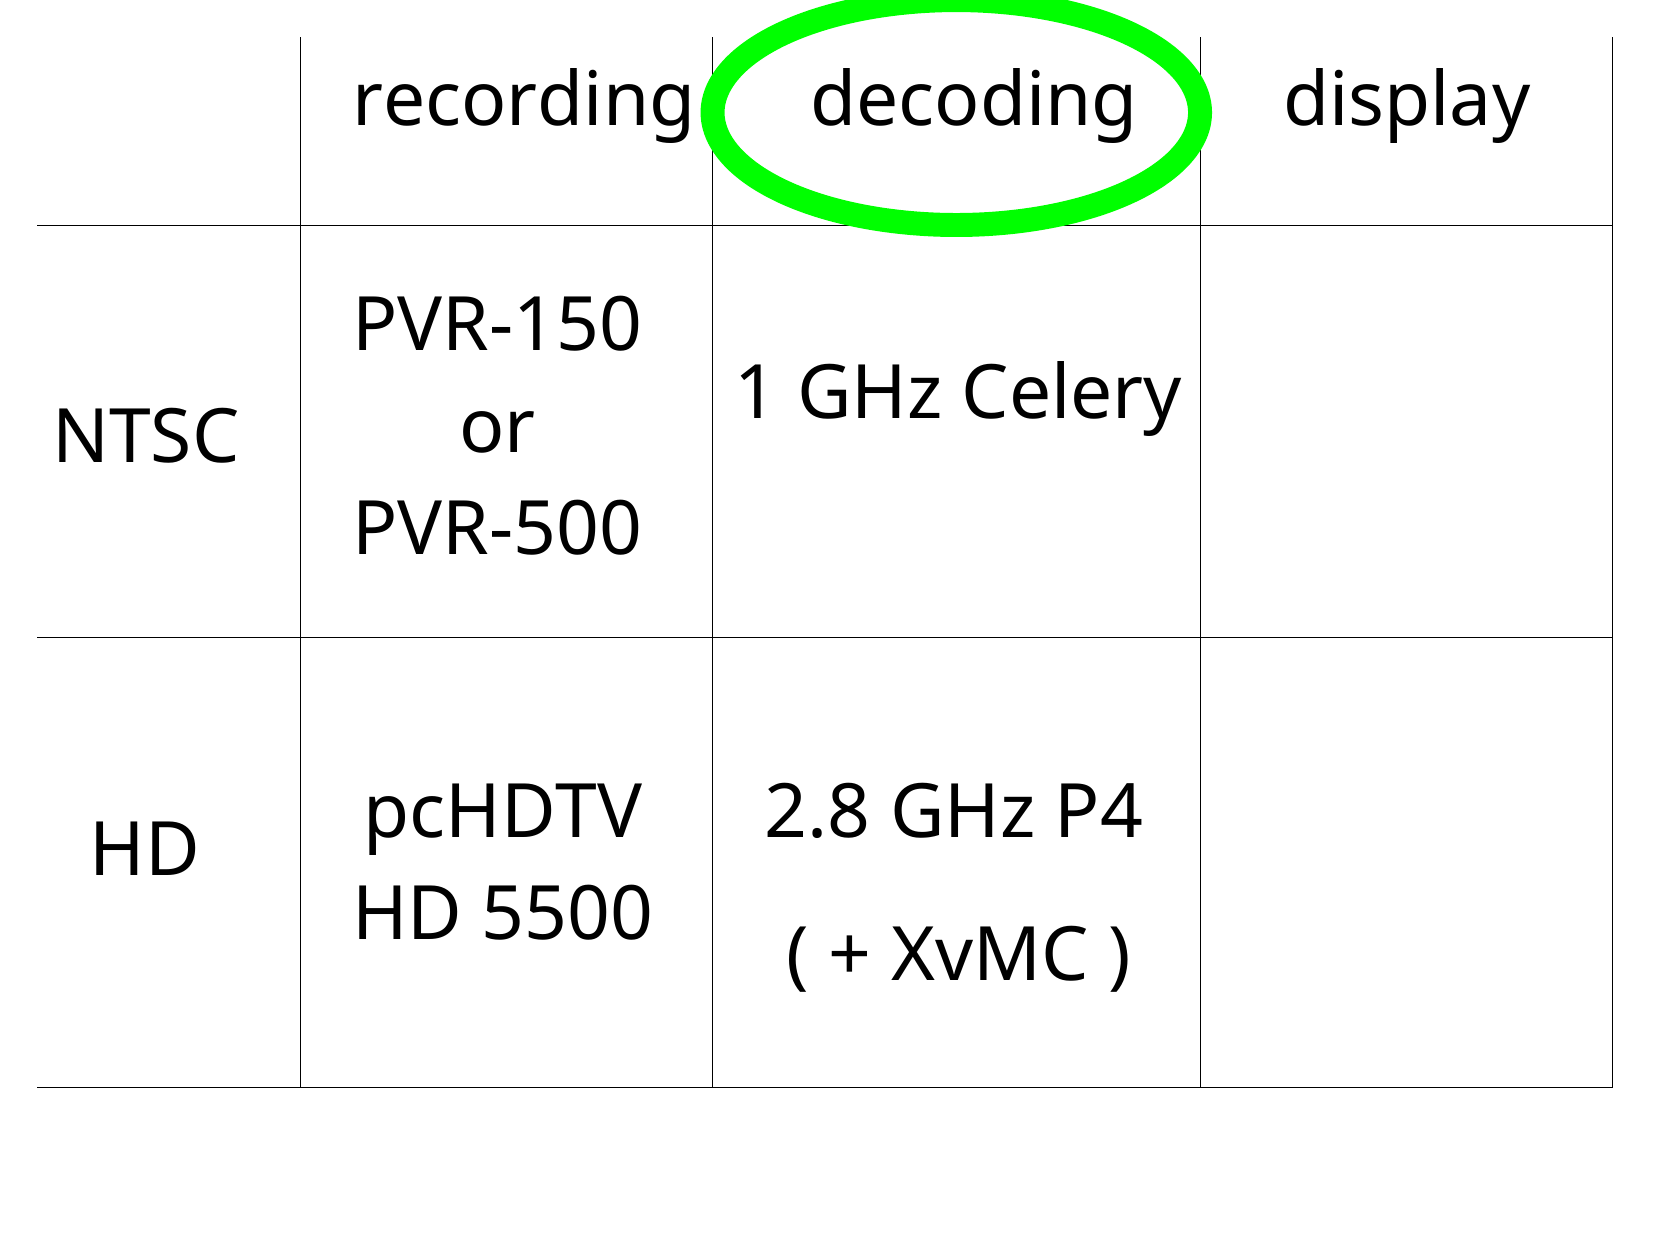

recording
decoding
display
PVR-150
or
PVR-500
1 GHz Celery
NTSC
pcHDTV
HD 5500
2.8 GHz P4
HD
( + XvMC )